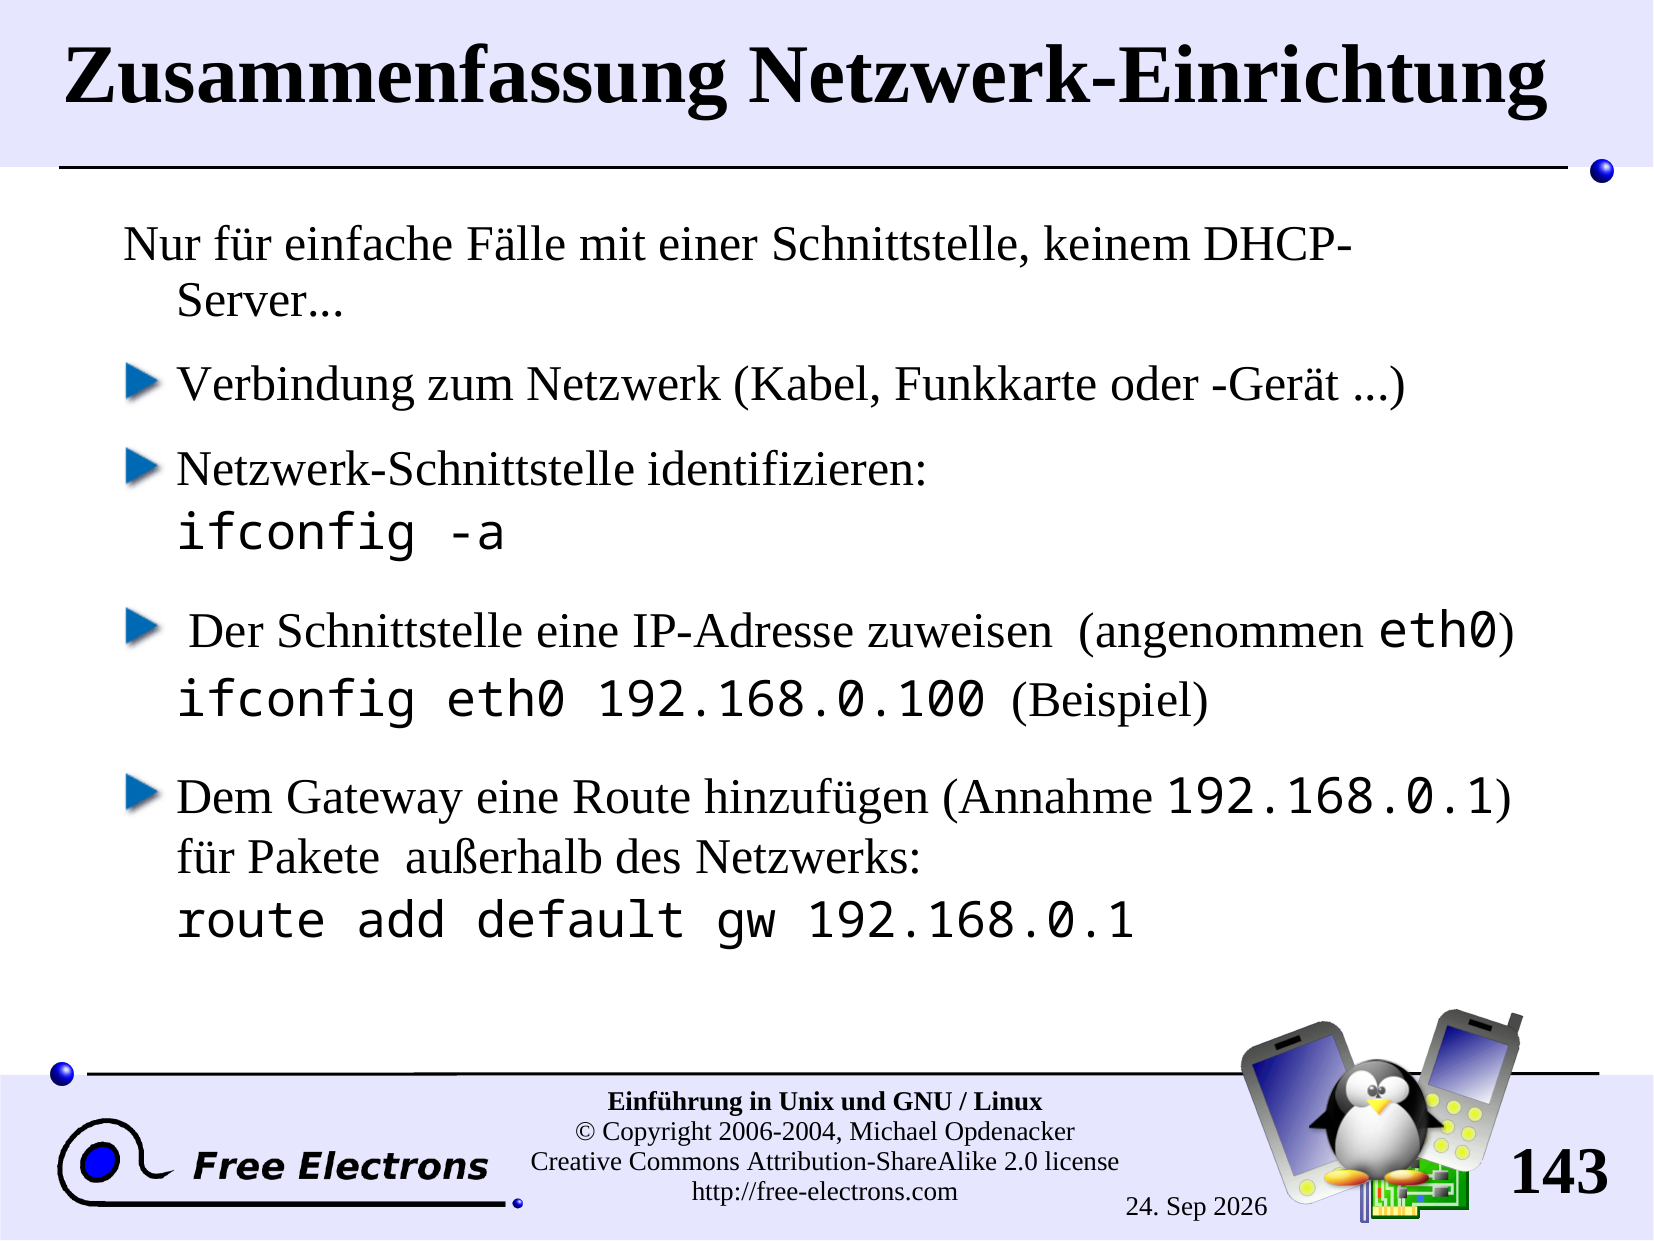

# Zusammenfassung Netzwerk-Einrichtung
Nur für einfache Fälle mit einer Schnittstelle, keinem DHCP-Server...
Verbindung zum Netzwerk (Kabel, Funkkarte oder -Gerät ...)
Netzwerk-Schnittstelle identifizieren:
ifconfig -a
 Der Schnittstelle eine IP-Adresse zuweisen (angenommen eth0)
ifconfig eth0 192.168.0.100 (Beispiel)
Dem Gateway eine Route hinzufügen (Annahme 192.168.0.1) für Pakete außerhalb des Netzwerks:
route add default gw 192.168.0.1